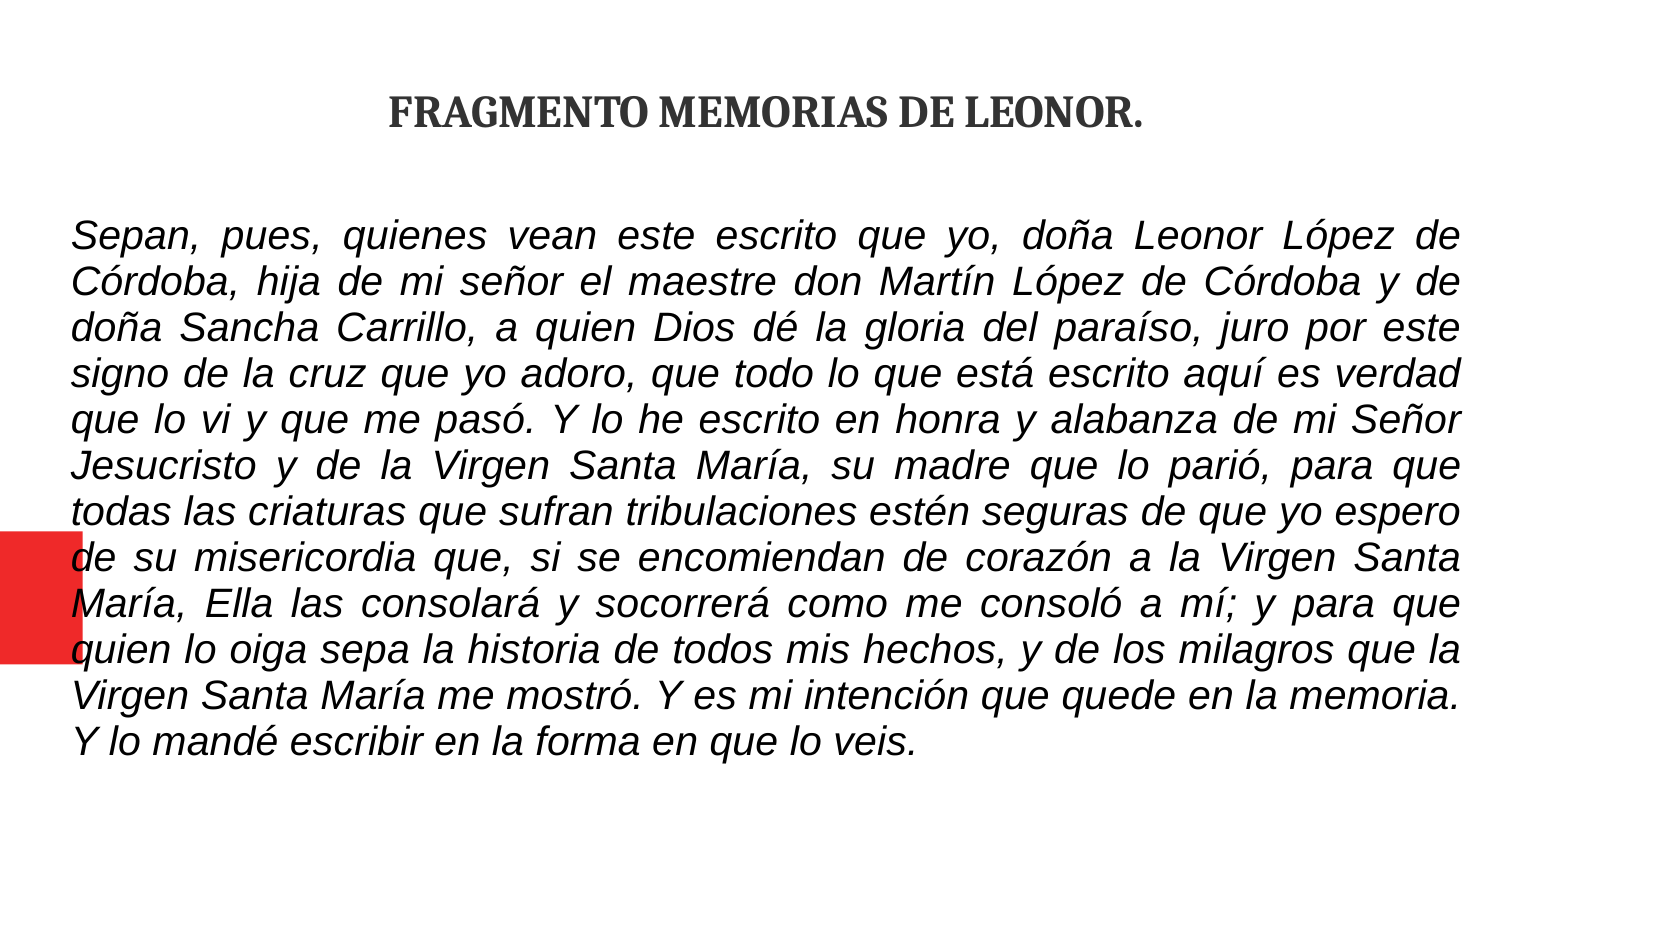

# FRAGMENTO MEMORIAS DE LEONOR.
Sepan, pues, quienes vean este escrito que yo, doña Leonor López de Córdoba, hija de mi señor el maestre don Martín López de Córdoba y de doña Sancha Carrillo, a quien Dios dé la gloria del paraíso, juro por este signo de la cruz que yo adoro, que todo lo que está escrito aquí es verdad que lo vi y que me pasó. Y lo he escrito en honra y alabanza de mi Señor Jesucristo y de la Virgen Santa María, su madre que lo parió, para que todas las criaturas que sufran tribulaciones estén seguras de que yo espero de su misericordia que, si se encomiendan de corazón a la Virgen Santa María, Ella las consolará y socorrerá como me consoló a mí; y para que quien lo oiga sepa la historia de todos mis hechos, y de los milagros que la Virgen Santa María me mostró. Y es mi intención que quede en la memoria. Y lo mandé escribir en la forma en que lo veis.